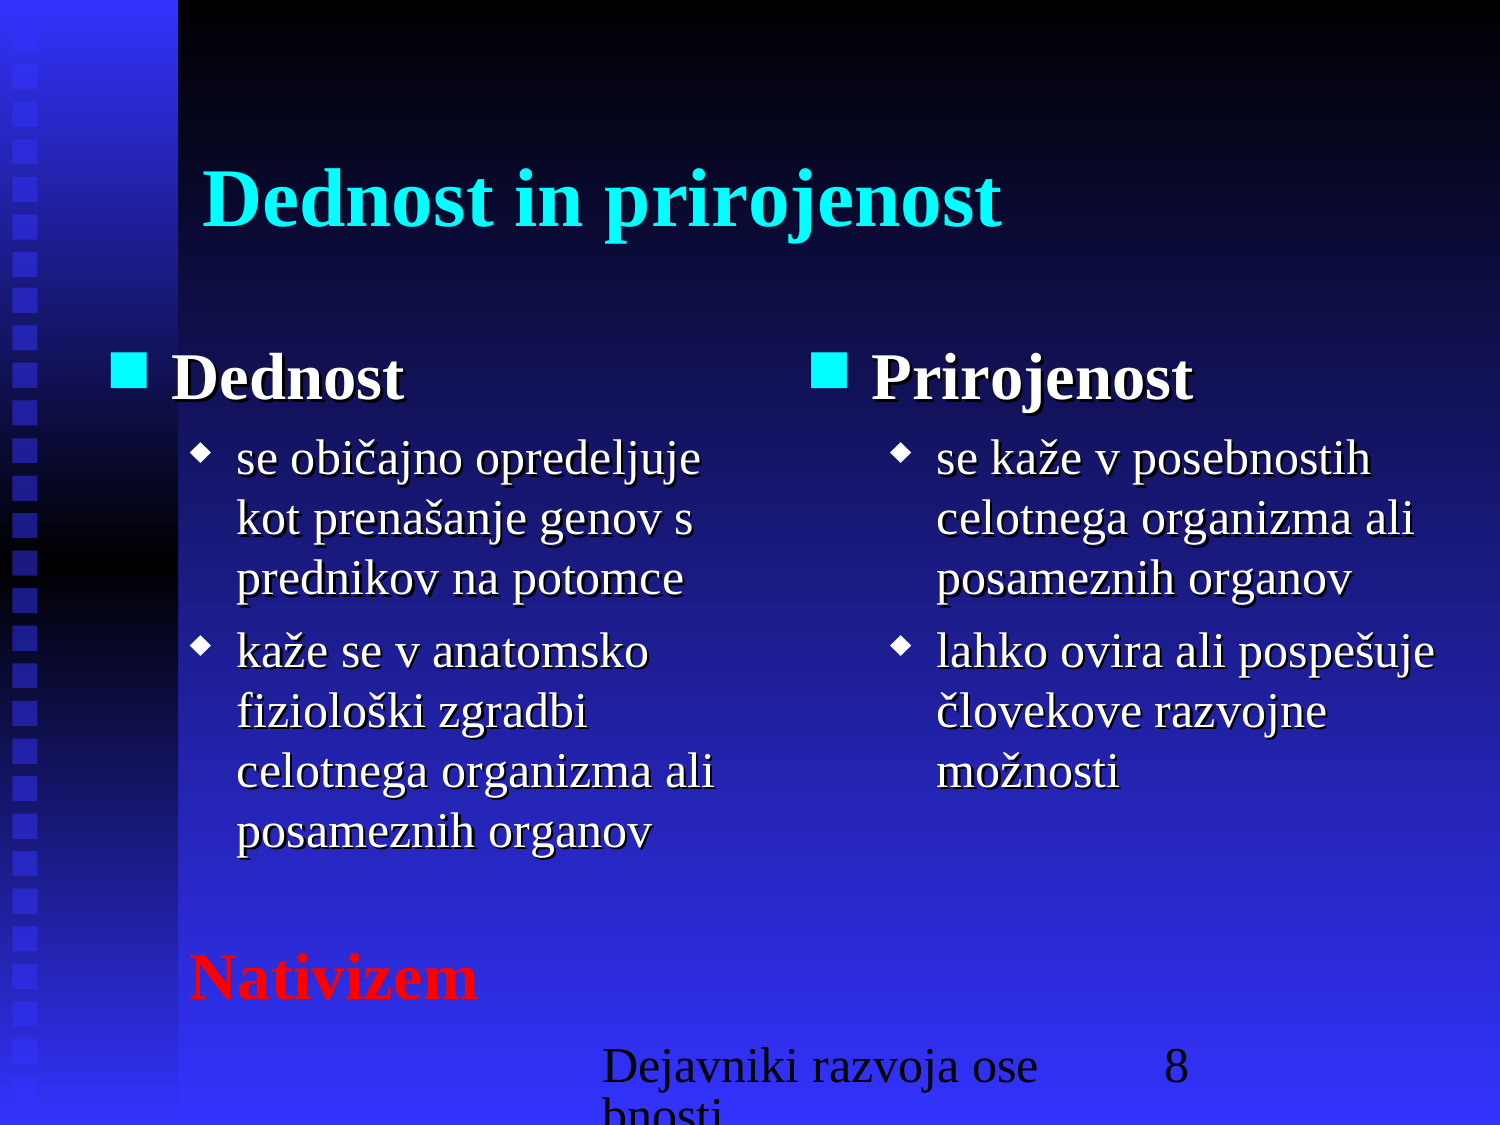

# Dednost in prirojenost
Dednost
se običajno opredeljuje kot prenašanje genov s prednikov na potomce
kaže se v anatomsko fiziološki zgradbi celotnega organizma ali posameznih organov
Prirojenost
se kaže v posebnostih celotnega organizma ali posameznih organov
lahko ovira ali pospešuje človekove razvojne možnosti
Nativizem
Dejavniki razvoja osebnosti
8